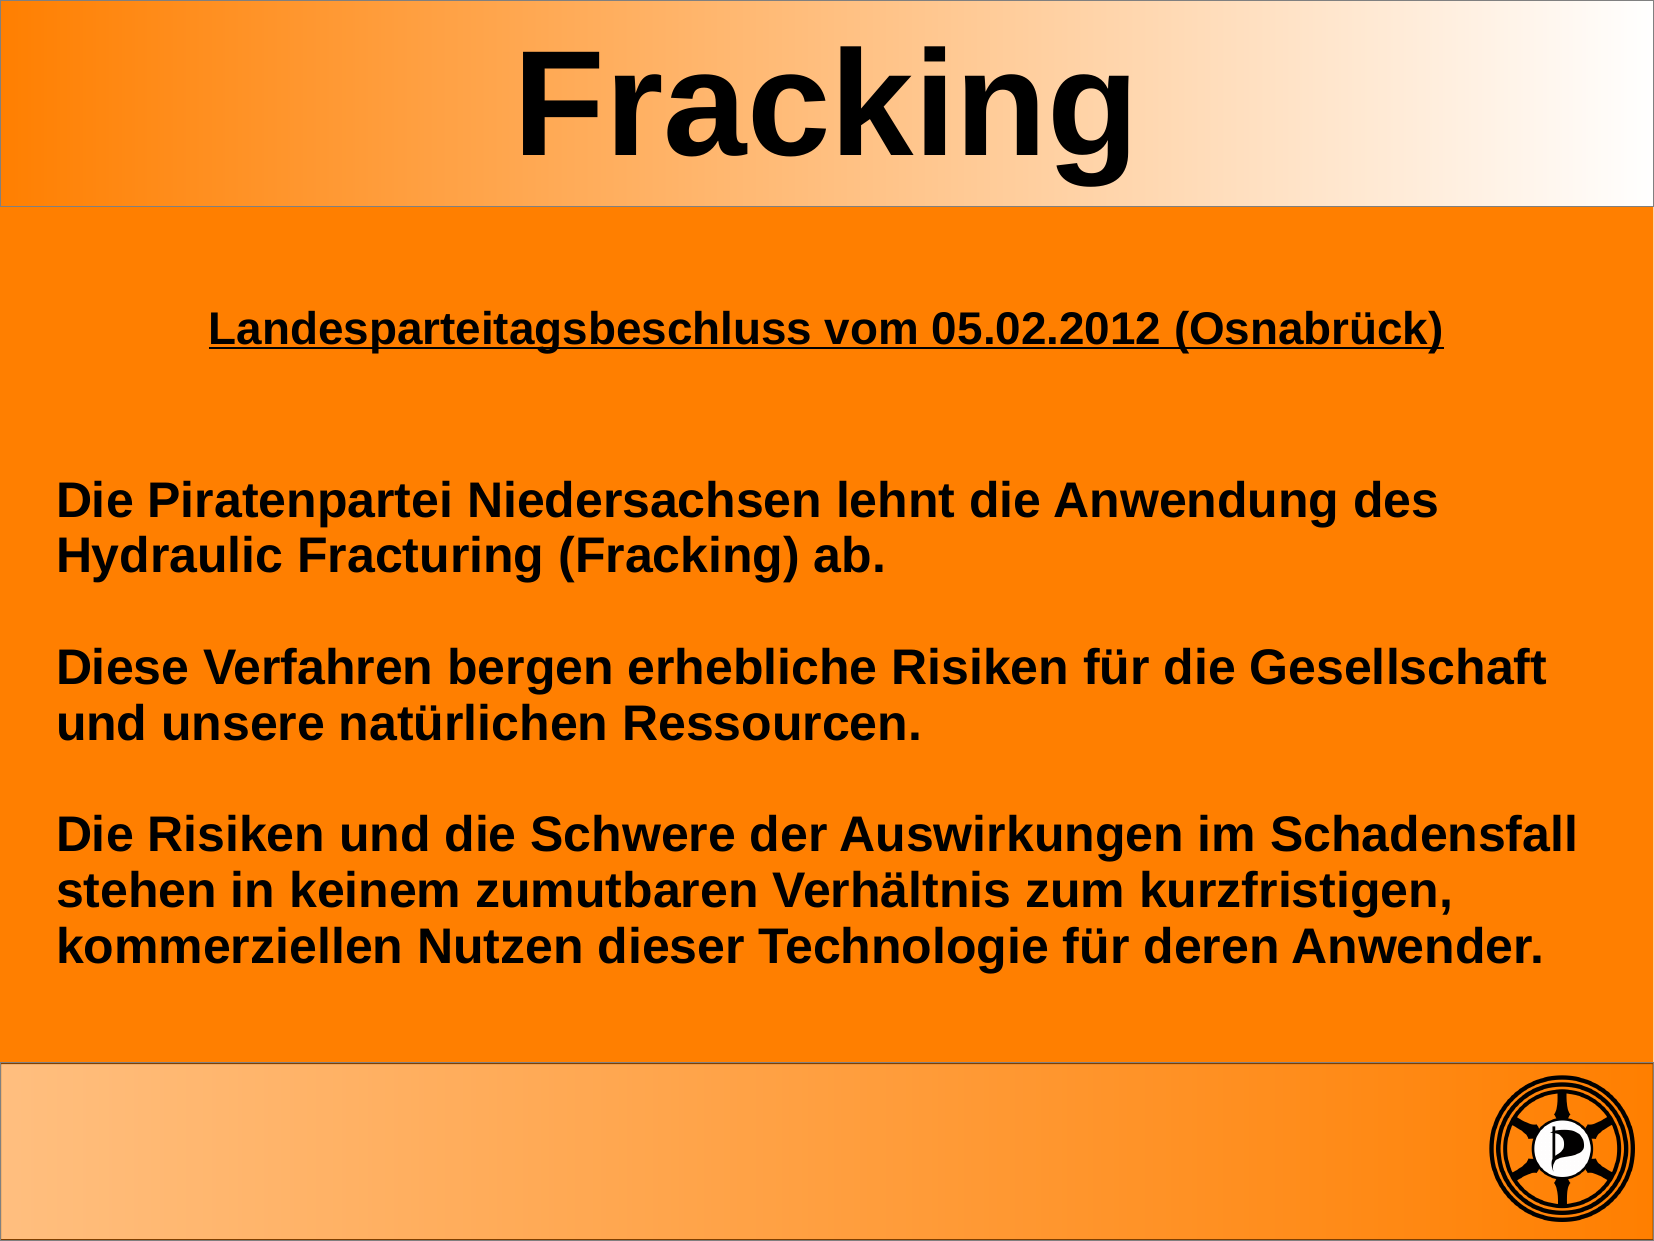

# Fracking
Landesparteitagsbeschluss vom 05.02.2012 (Osnabrück)
Die Piratenpartei Niedersachsen lehnt die Anwendung des Hydraulic Fracturing (Fracking) ab.
Diese Verfahren bergen erhebliche Risiken für die Gesellschaft und unsere natürlichen Ressourcen.
Die Risiken und die Schwere der Auswirkungen im Schadensfall stehen in keinem zumutbaren Verhältnis zum kurzfristigen, kommerziellen Nutzen dieser Technologie für deren Anwender.